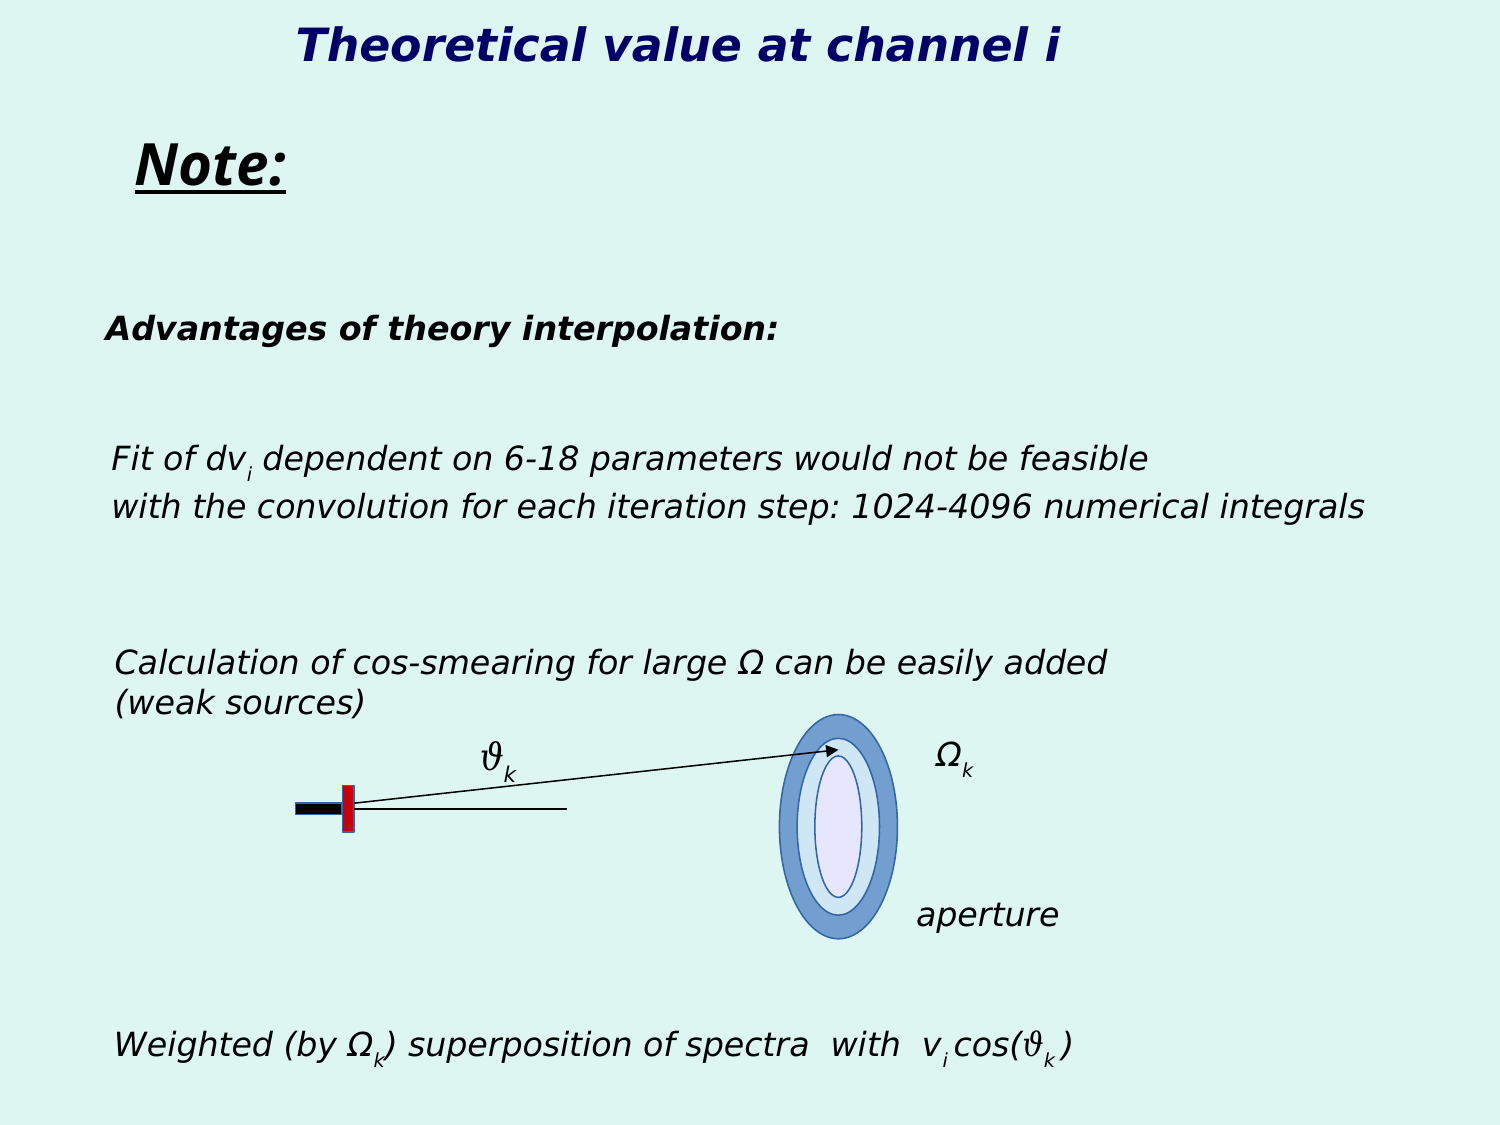

Theoretical value at channel i
Note:
Advantages of theory interpolation:
Fit of dvi dependent on 6-18 parameters would not be feasible
with the convolution for each iteration step: 1024-4096 numerical integrals
Calculation of cos-smearing for large Ω can be easily added (weak sources)
ϑk
Ωk
aperture
Weighted (by Ωk) superposition of spectra with vi cos(ϑk )